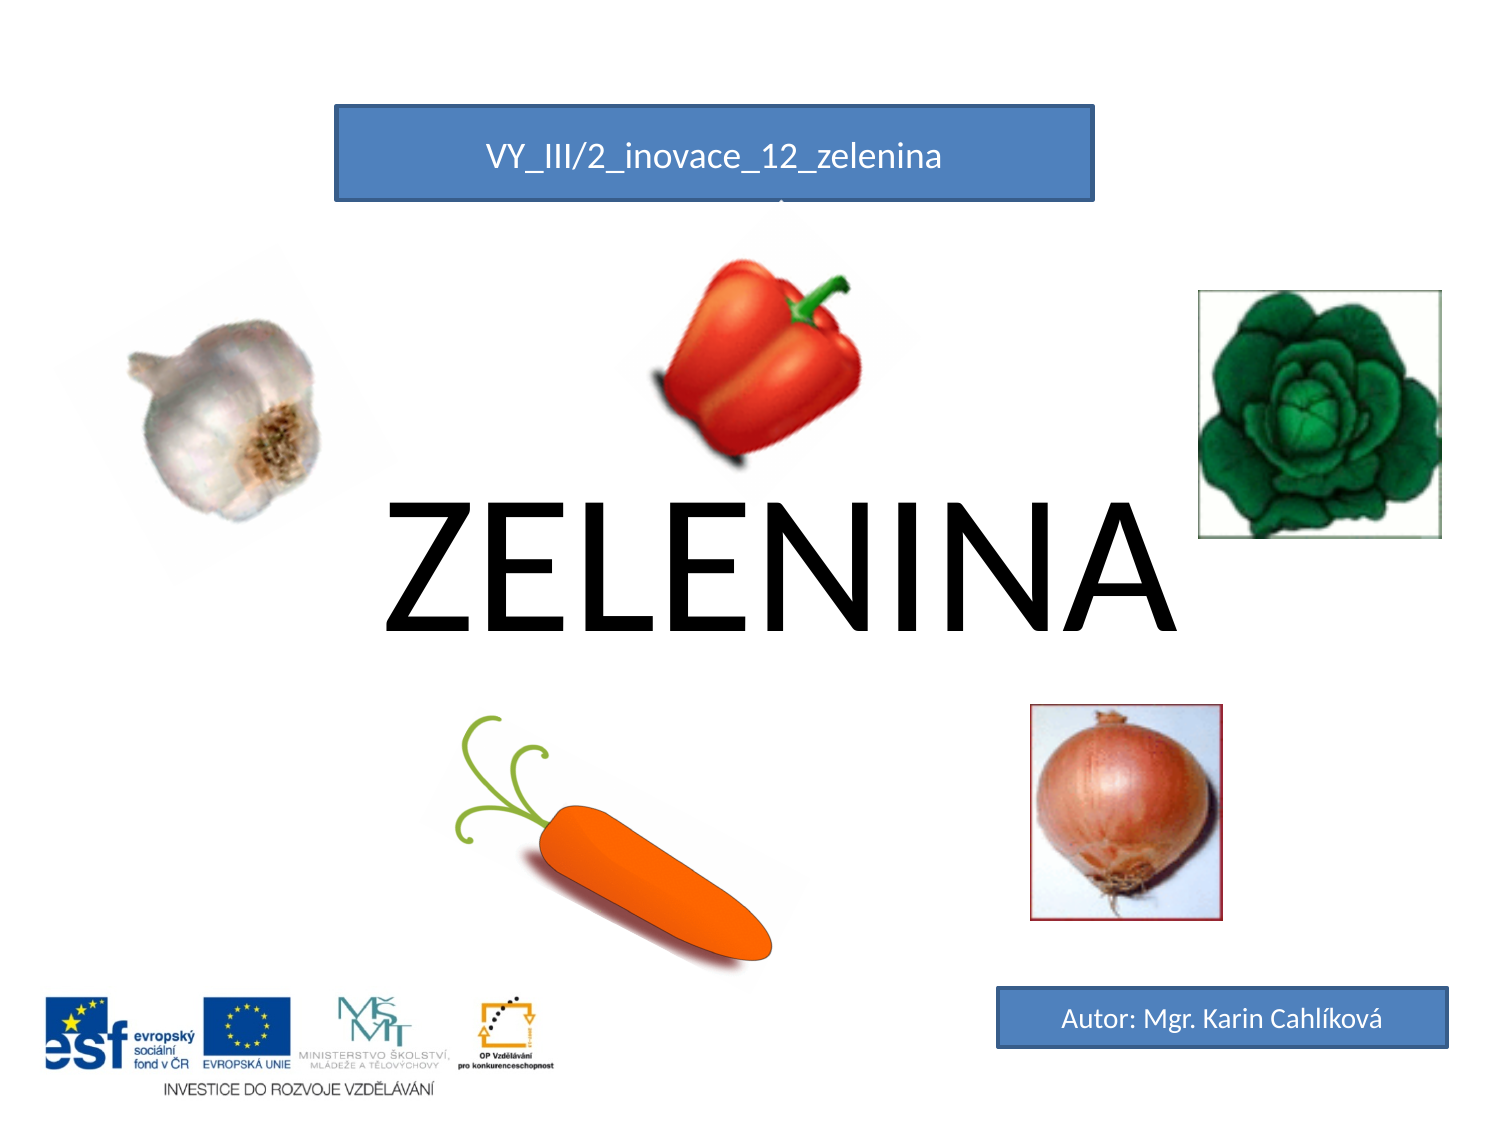

VY_III/2_inovace_12_zelenina
# ZELENINA
Autor: Mgr. Karin Cahlíková